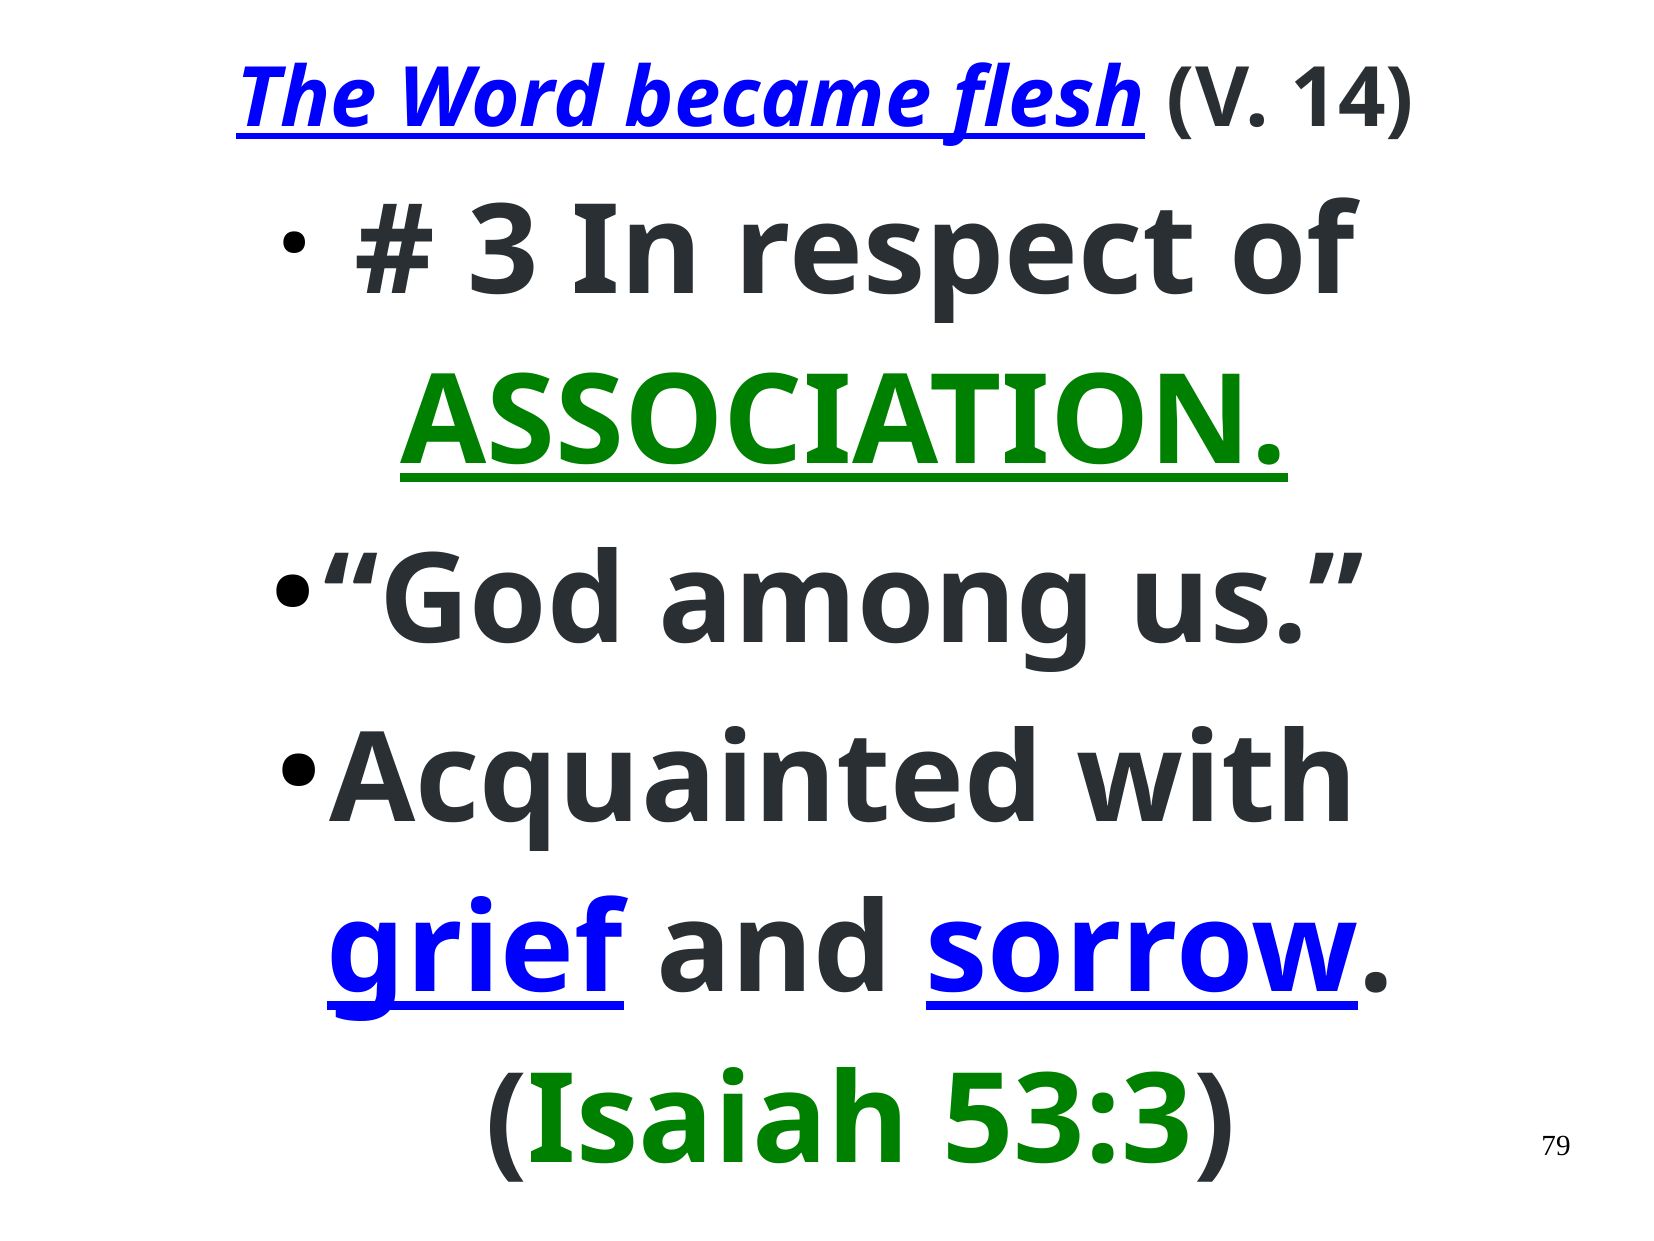

# The Word became flesh (V. 14)
 # 3 In respect of
ASSOCIATION.
“God among us.”
Acquainted with
grief and sorrow.
(Isaiah 53:3)
79